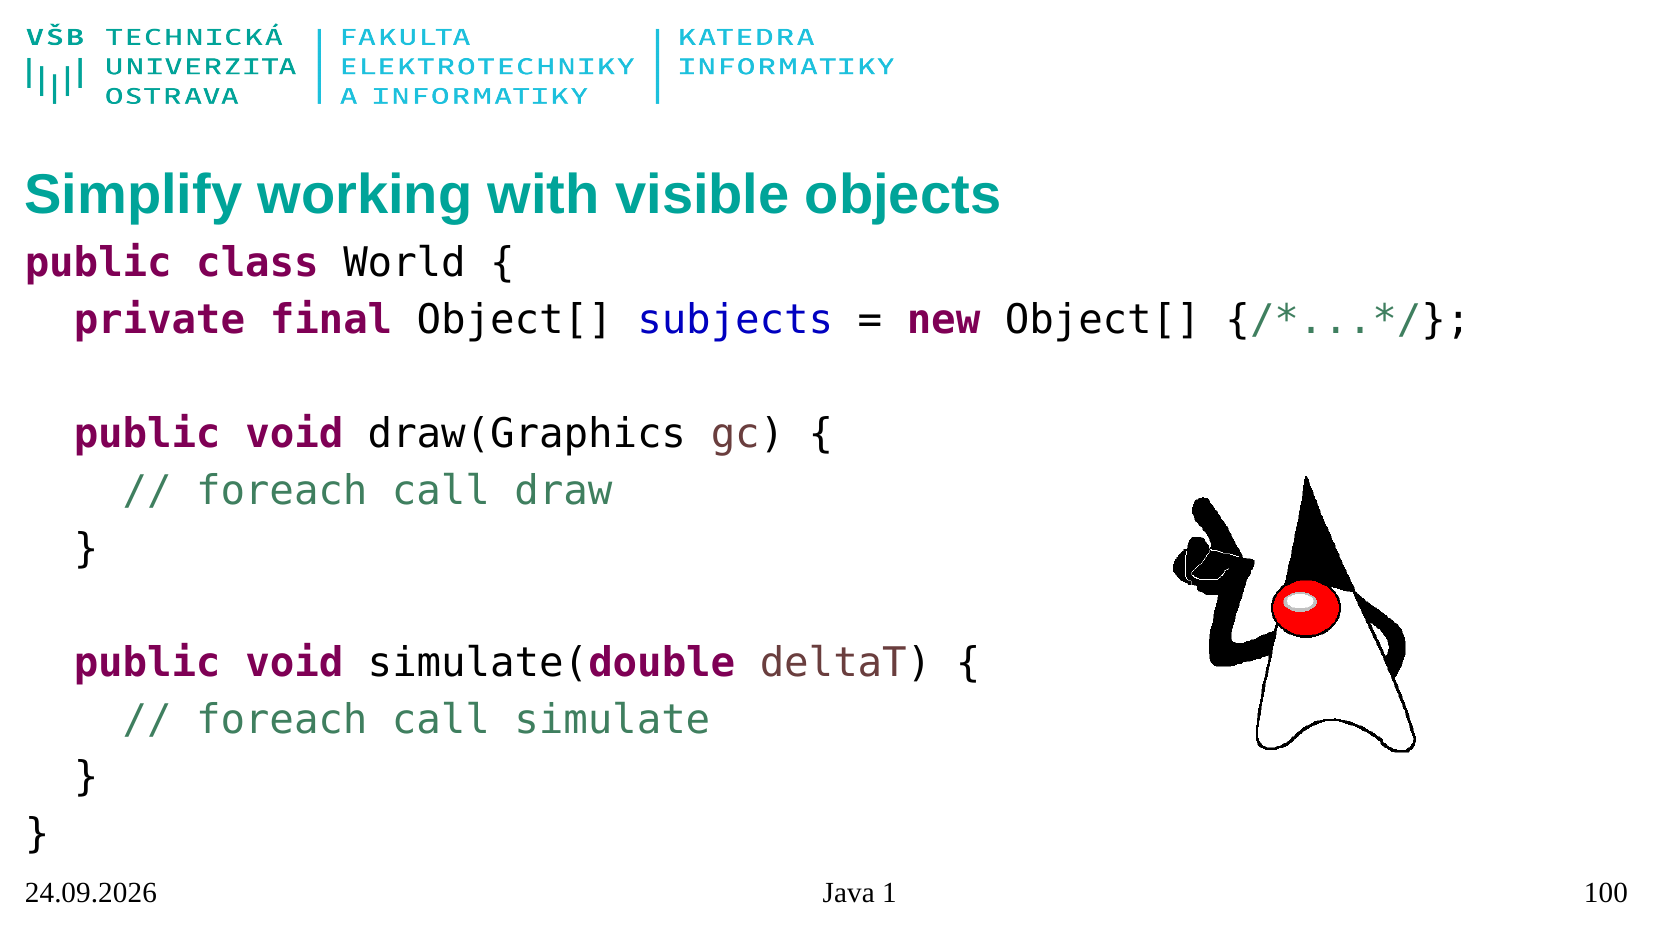

# Simplify working with visible objects
public class World {
 private final Object[] subjects = new Object[] {/*...*/};
 public void draw(Graphics gc) {
 // foreach call draw
 }
 public void simulate(double deltaT) {
 // foreach call simulate
 }
}
Java 1
100